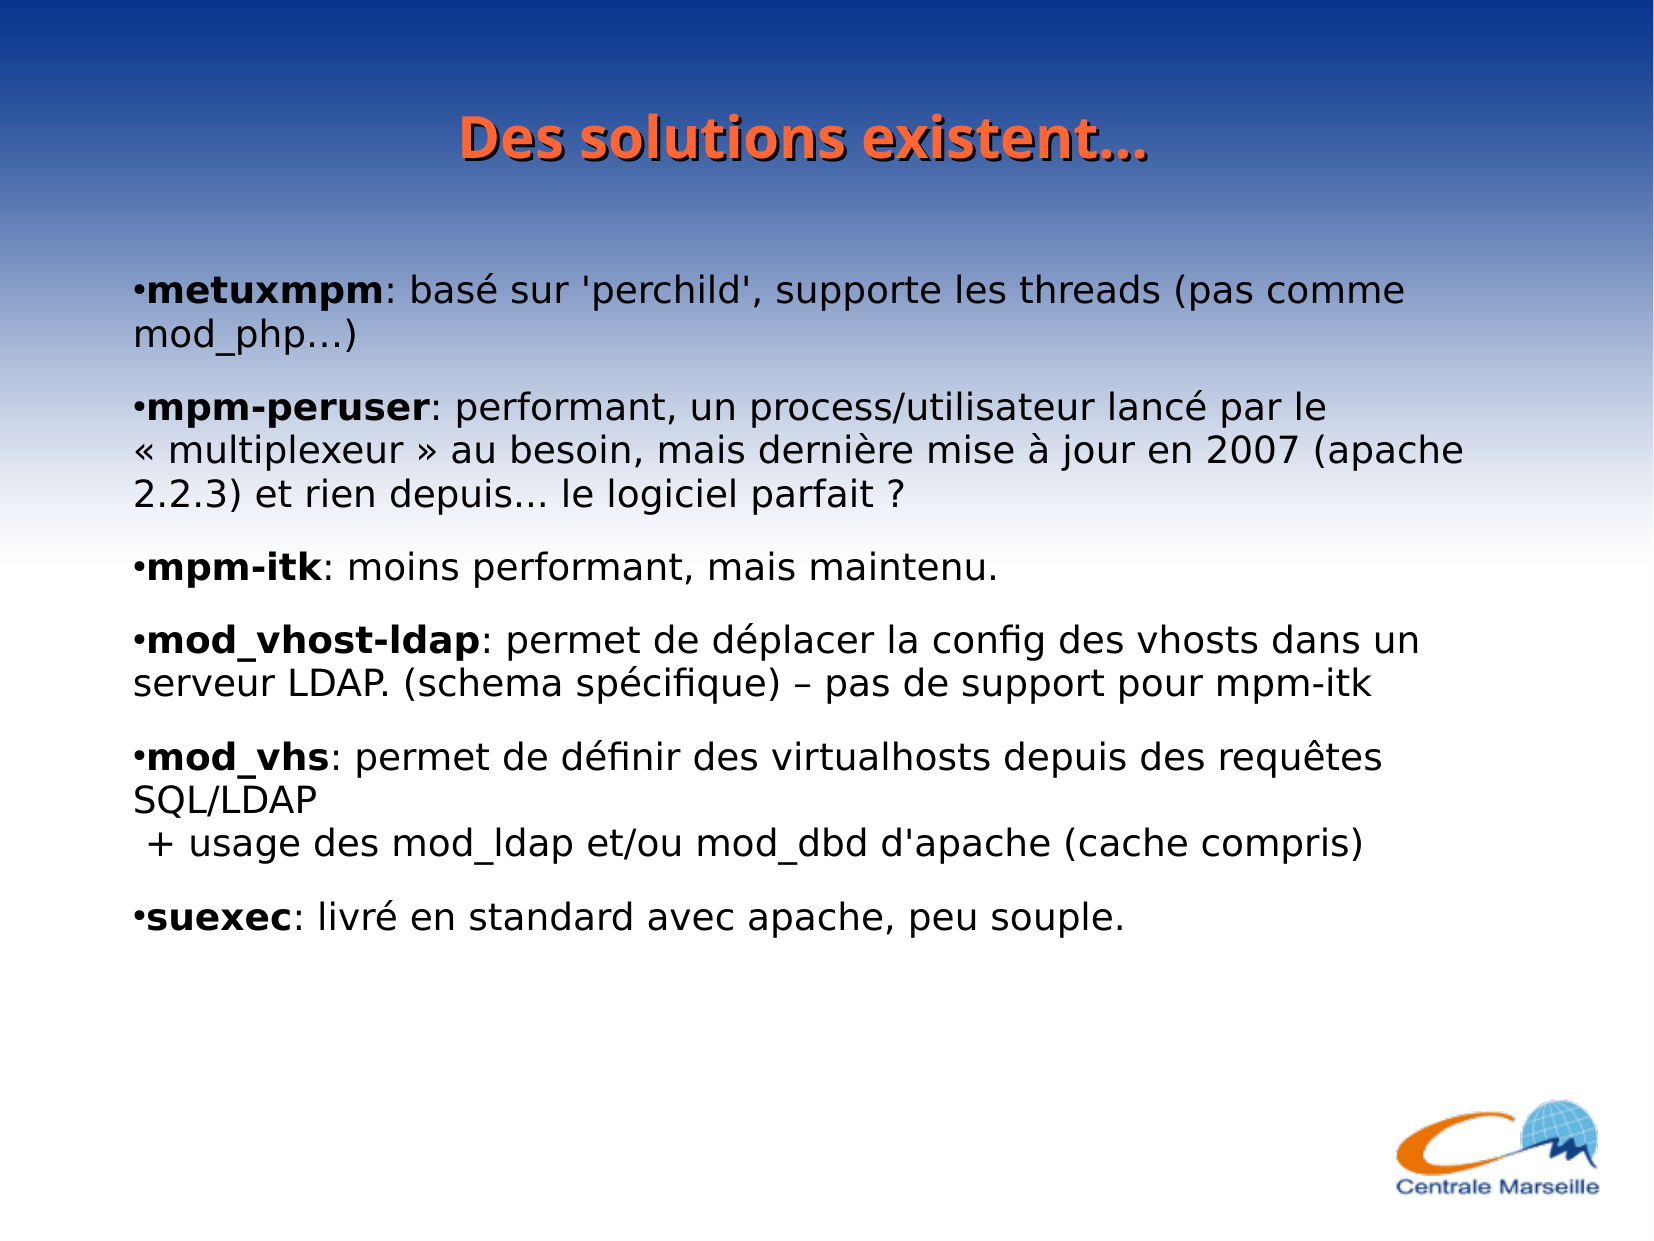

Des solutions existent…
metuxmpm: basé sur 'perchild', supporte les threads (pas comme mod_php…)
mpm-peruser: performant, un process/utilisateur lancé par le « multiplexeur » au besoin, mais dernière mise à jour en 2007 (apache 2.2.3) et rien depuis... le logiciel parfait ?
mpm-itk: moins performant, mais maintenu.
mod_vhost-ldap: permet de déplacer la config des vhosts dans un serveur LDAP. (schema spécifique) – pas de support pour mpm-itk
mod_vhs: permet de définir des virtualhosts depuis des requêtes SQL/LDAP
 + usage des mod_ldap et/ou mod_dbd d'apache (cache compris)
suexec: livré en standard avec apache, peu souple.